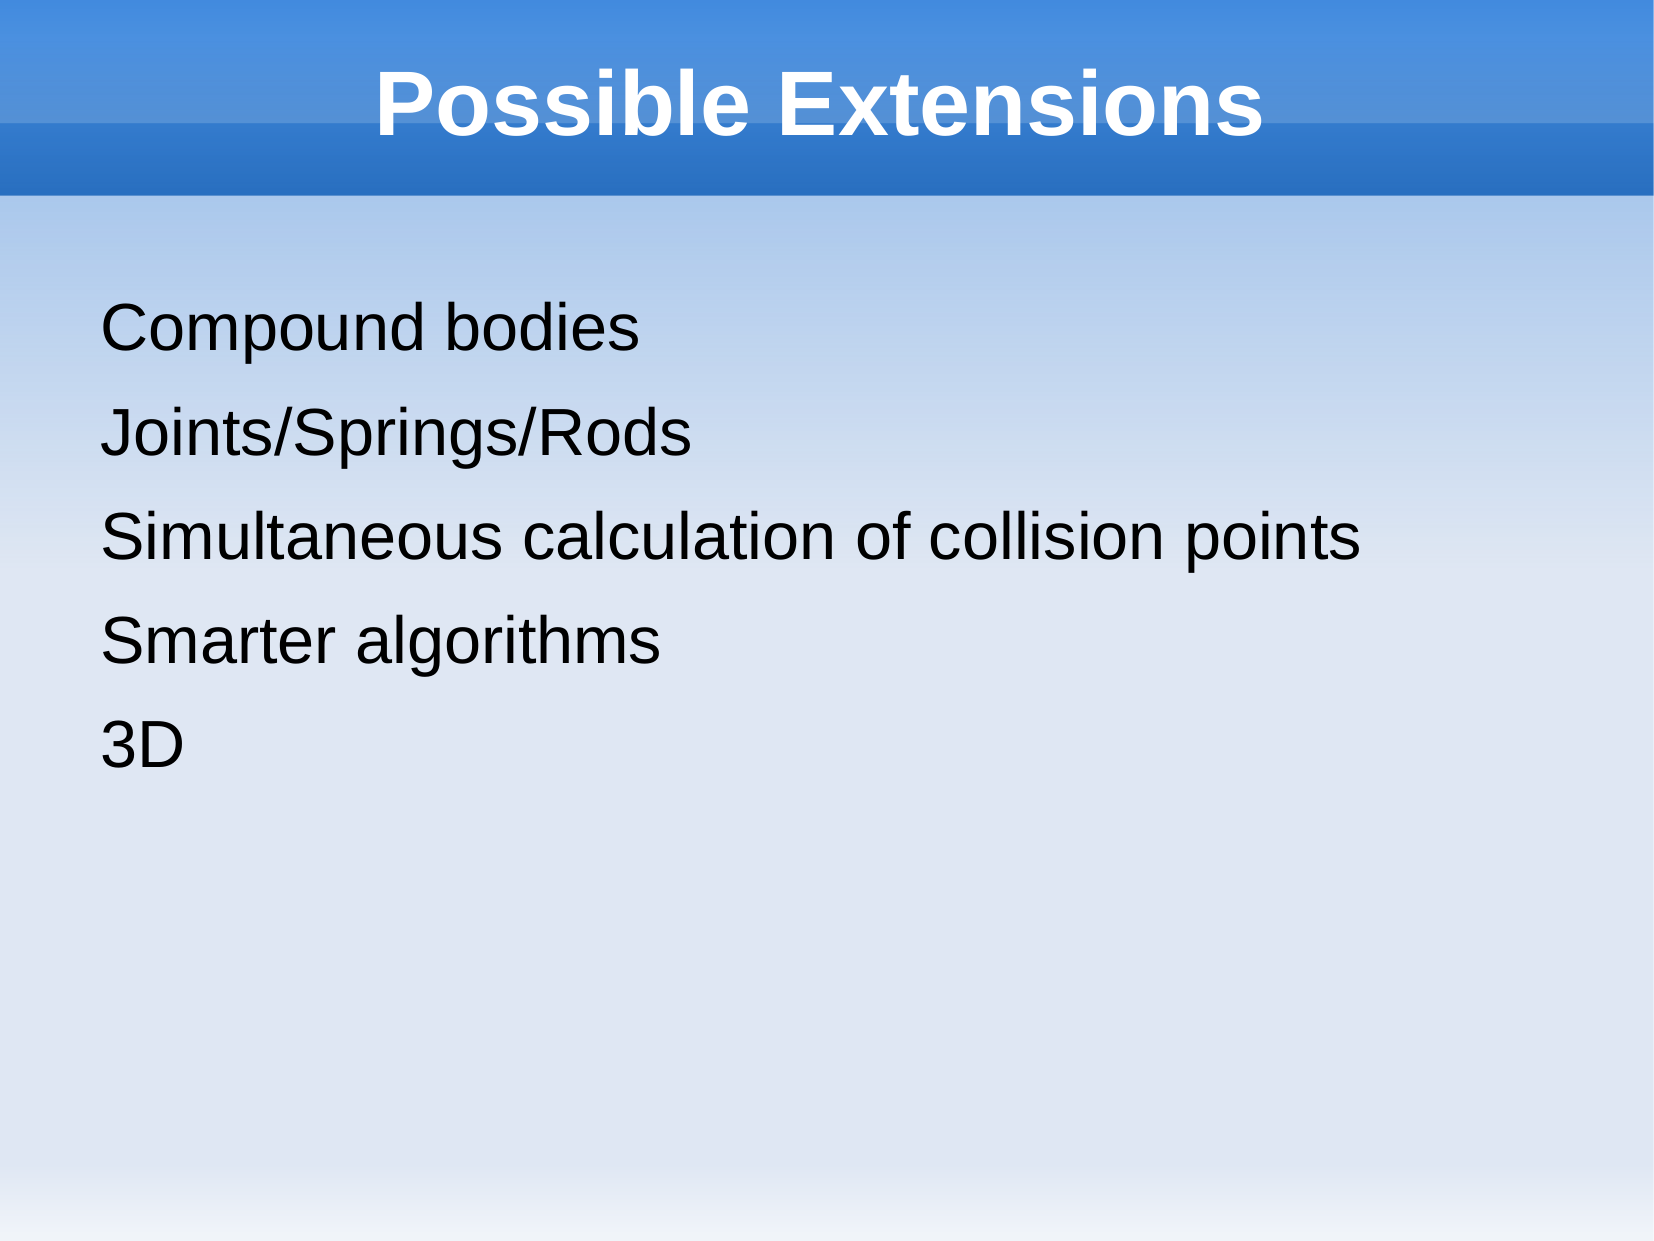

# Possible Extensions
Compound bodies
Joints/Springs/Rods
Simultaneous calculation of collision points
Smarter algorithms
3D